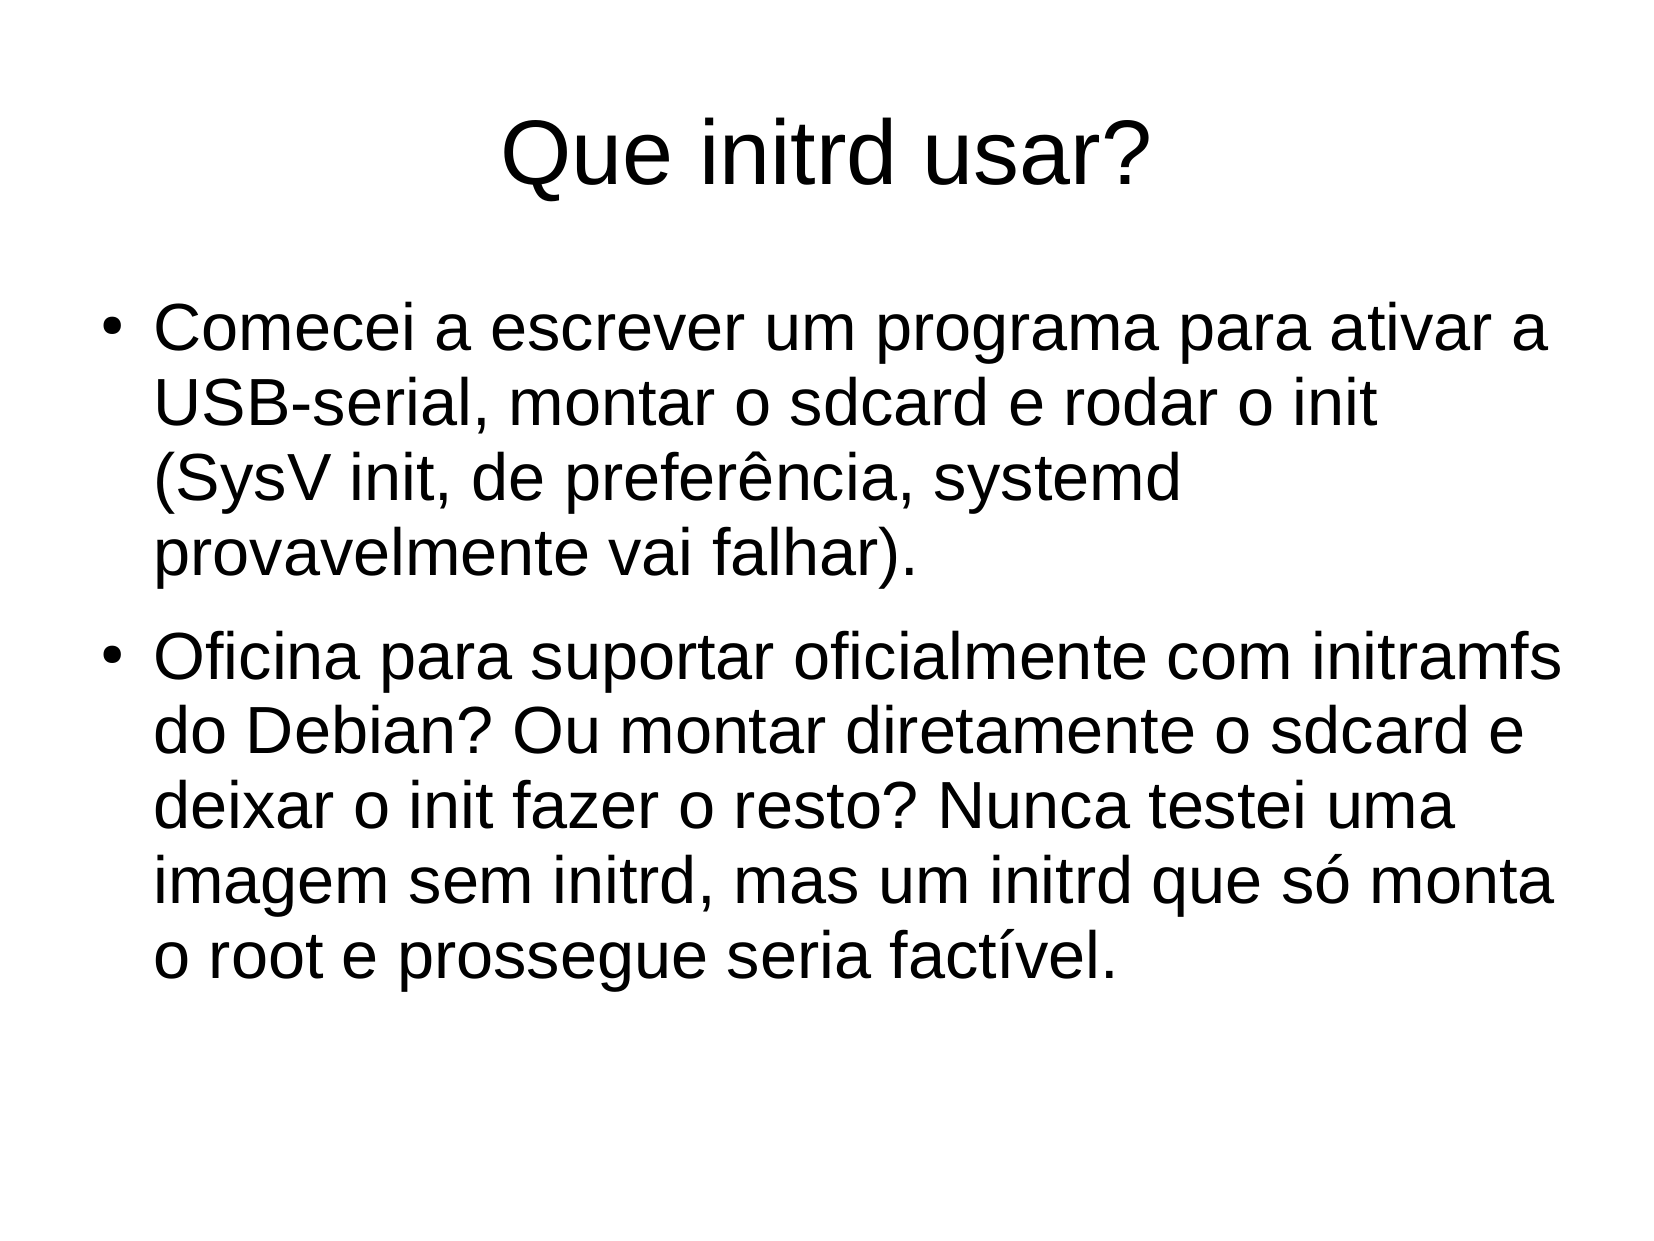

# Que initrd usar?
Comecei a escrever um programa para ativar a USB-serial, montar o sdcard e rodar o init (SysV init, de preferência, systemd provavelmente vai falhar).
Oficina para suportar oficialmente com initramfs do Debian? Ou montar diretamente o sdcard e deixar o init fazer o resto? Nunca testei uma imagem sem initrd, mas um initrd que só monta o root e prossegue seria factível.